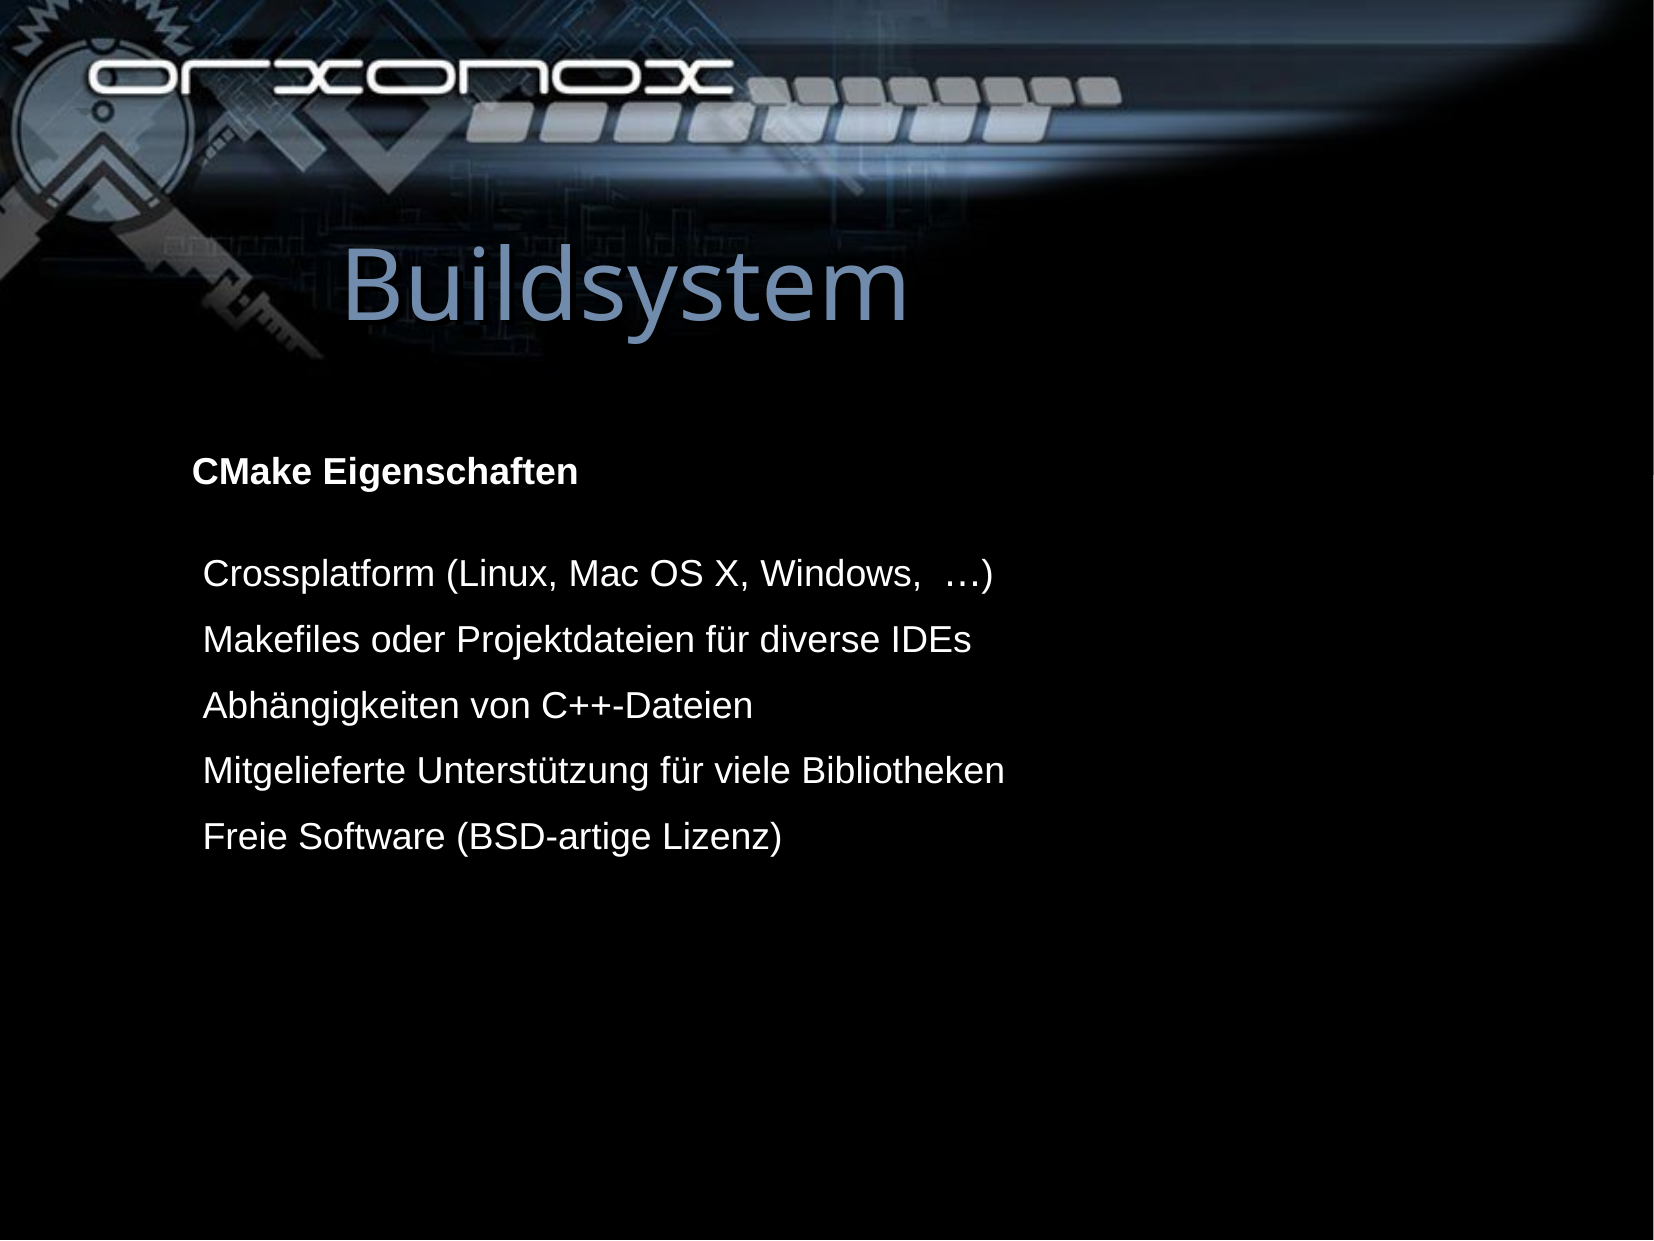

Buildsystem
CMake Eigenschaften
 Crossplatform (Linux, Mac OS X, Windows, …)
 Makefiles oder Projektdateien für diverse IDEs
 Abhängigkeiten von C++-Dateien
 Mitgelieferte Unterstützung für viele Bibliotheken
 Freie Software (BSD-artige Lizenz)